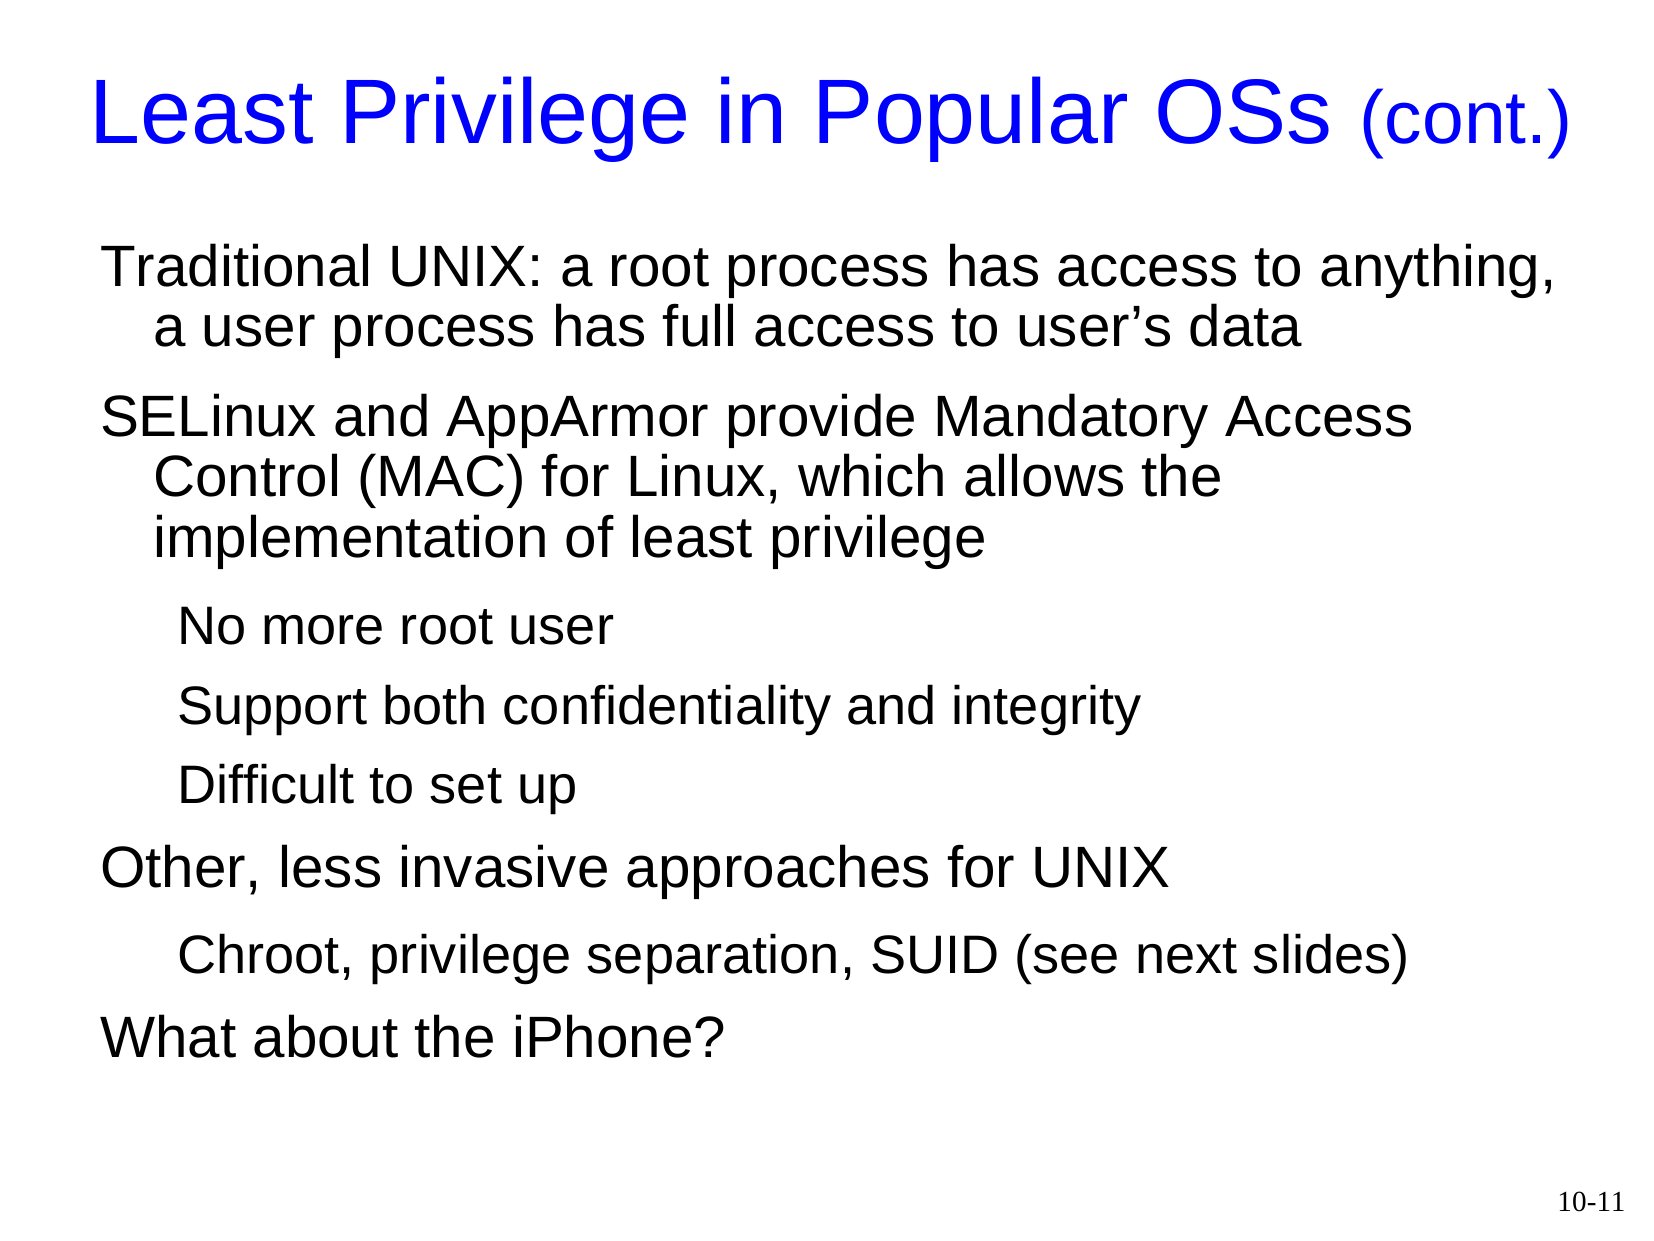

# Least Privilege in Popular OSs (cont.)
Traditional UNIX: a root process has access to anything, a user process has full access to user’s data
SELinux and AppArmor provide Mandatory Access Control (MAC) for Linux, which allows the implementation of least privilege
No more root user
Support both confidentiality and integrity
Difficult to set up
Other, less invasive approaches for UNIX
Chroot, privilege separation, SUID (see next slides)
What about the iPhone?